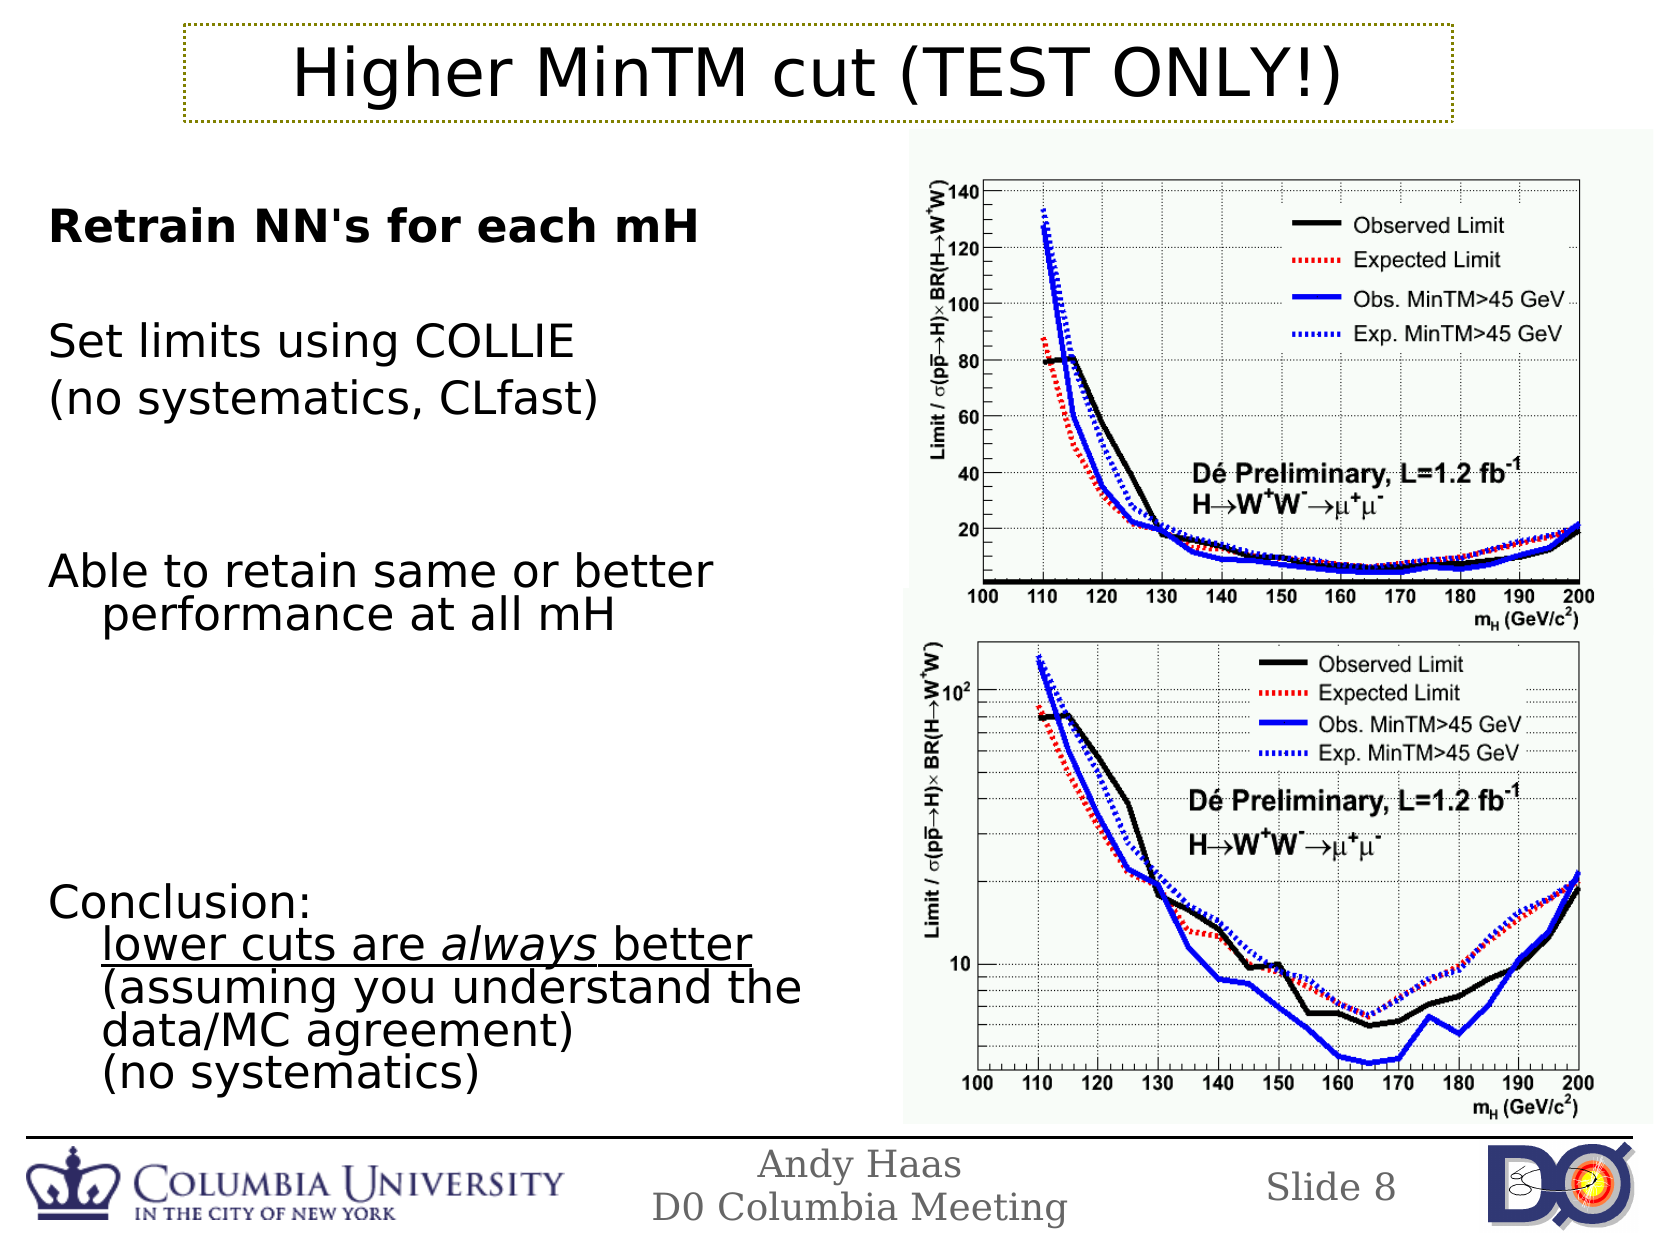

# Higher MinTM cut (TEST ONLY!)
Retrain NN's for each mH
Set limits using COLLIE
(no systematics, CLfast)
Able to retain same or better performance at all mH
Conclusion:
lower cuts are always better (assuming you understand the data/MC agreement)
(no systematics)